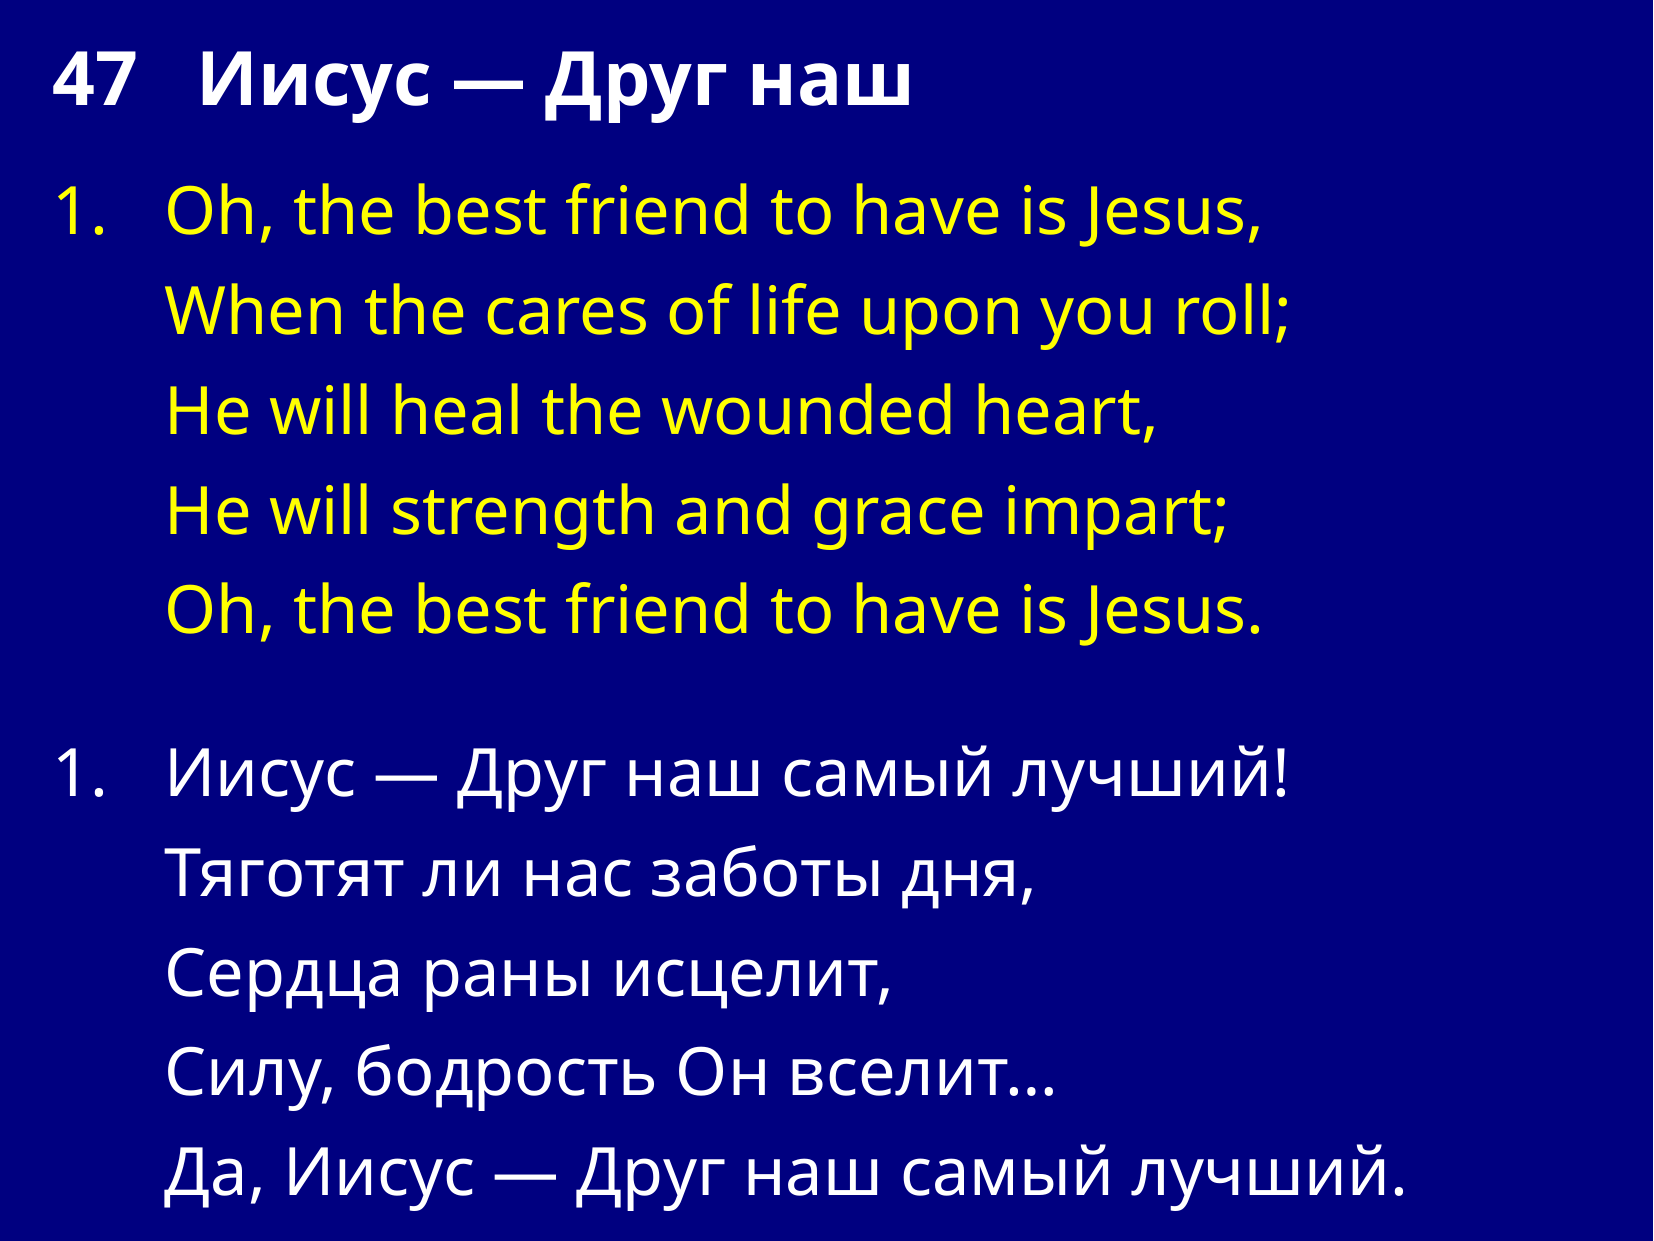

47 Иисус — Друг наш
1.	Oh, the best friend to have is Jesus,
	When the cares of life upon you roll;
	He will heal the wounded heart,
	He will strength and grace impart;
	Oh, the best friend to have is Jesus.
1.	Иисус — Друг наш самый лучший!
	Тяготят ли нас заботы дня,
	Сердца раны исцелит,
	Силу, бодрость Он вселит…
	Да, Иисус — Друг наш самый лучший.